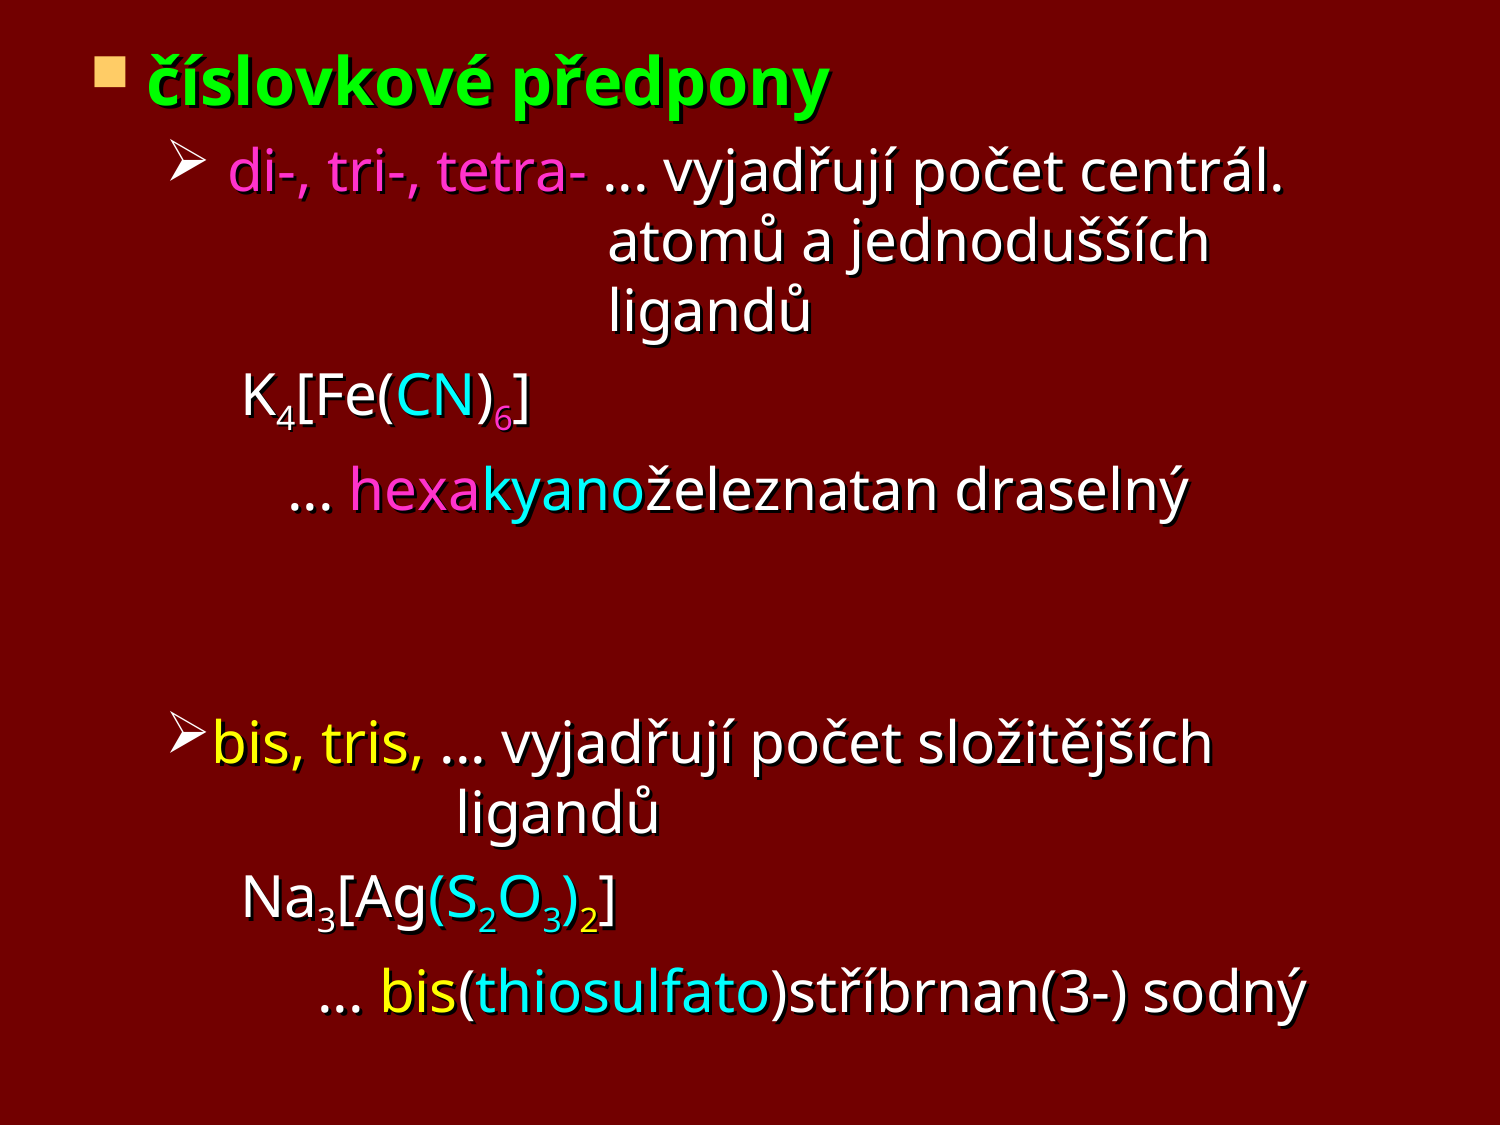

#
číslovkové předpony
 di-, tri-, tetra- ... vyjadřují počet centrál.
 atomů a jednodušších
 ligandů
		K4[Fe(CN)6]
 ... hexakyanoželeznatan draselný
bis, tris, ... vyjadřují počet složitějších
 ligandů
		Na3[Ag(S2O3)2]
 ... bis(thiosulfato)stříbrnan(3-) sodný